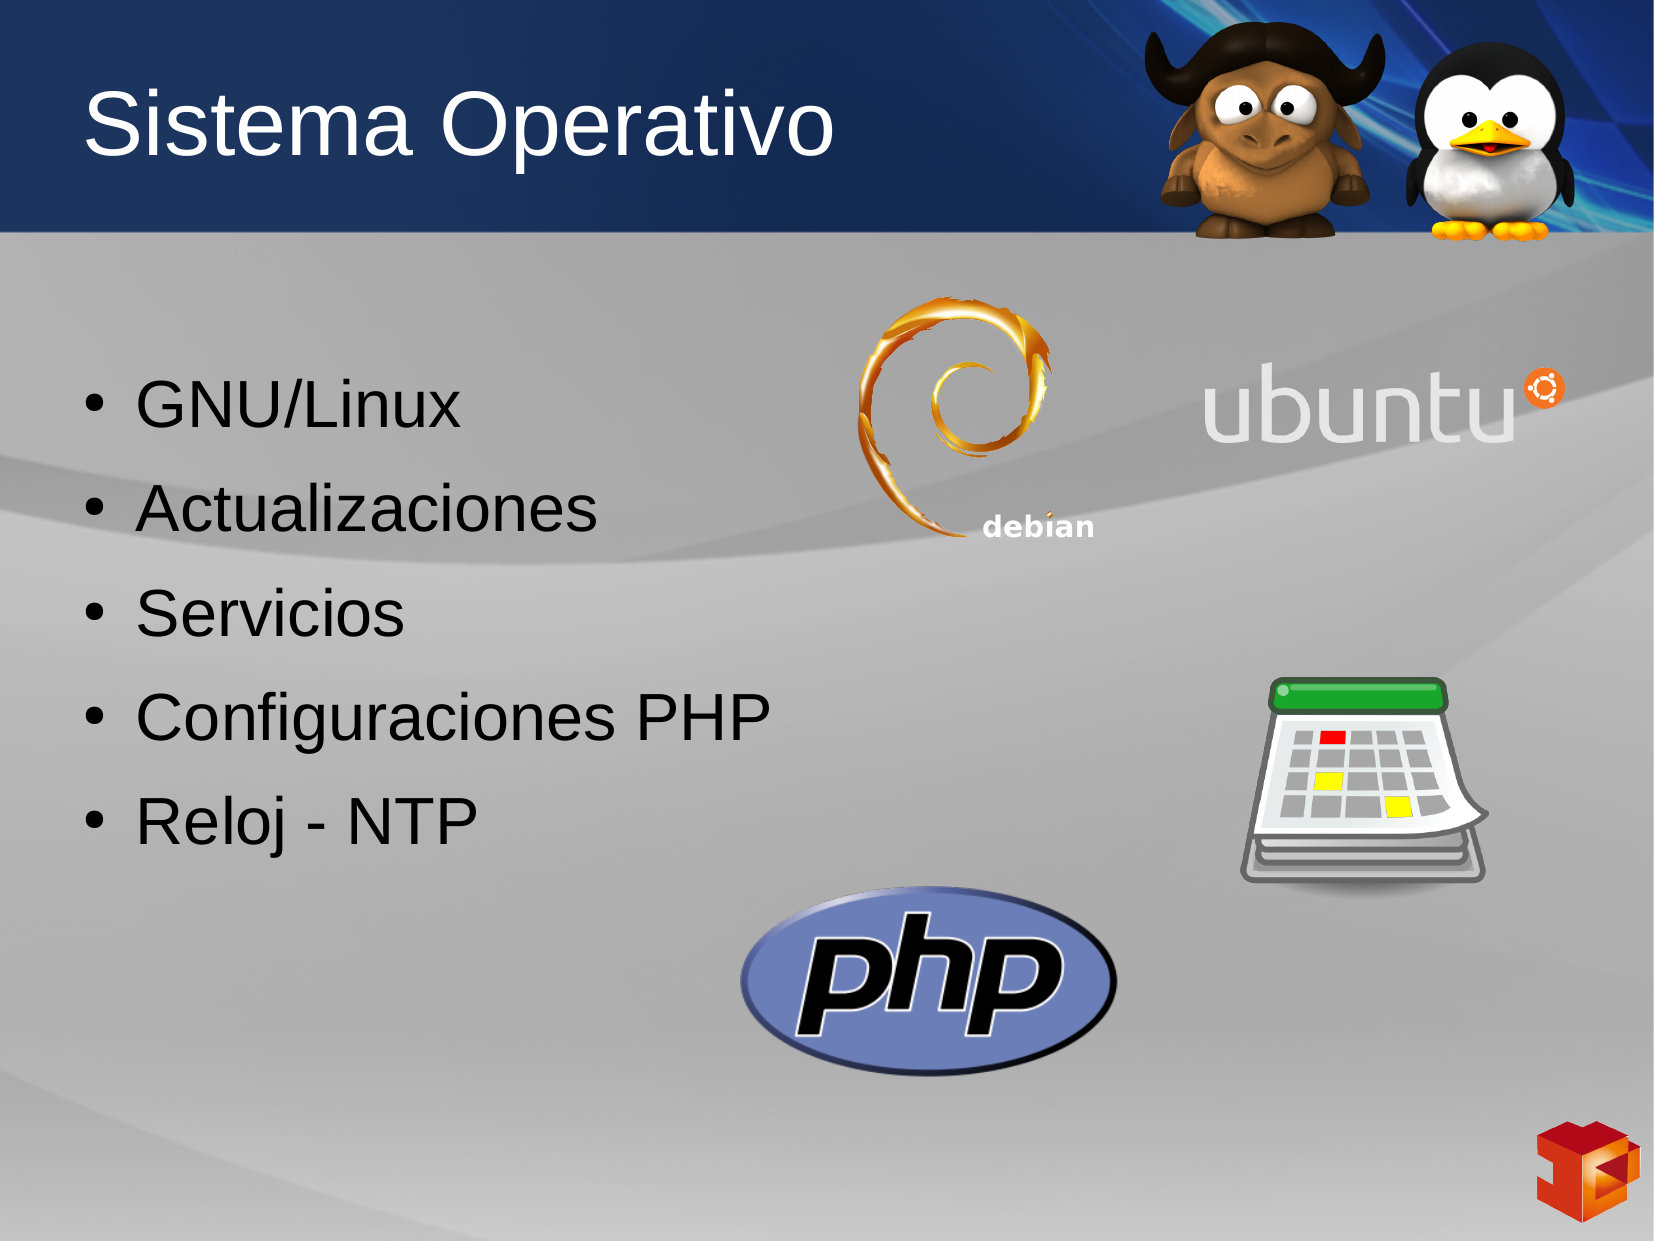

# Sistema Operativo
GNU/Linux
Actualizaciones
Servicios
Configuraciones PHP
Reloj - NTP